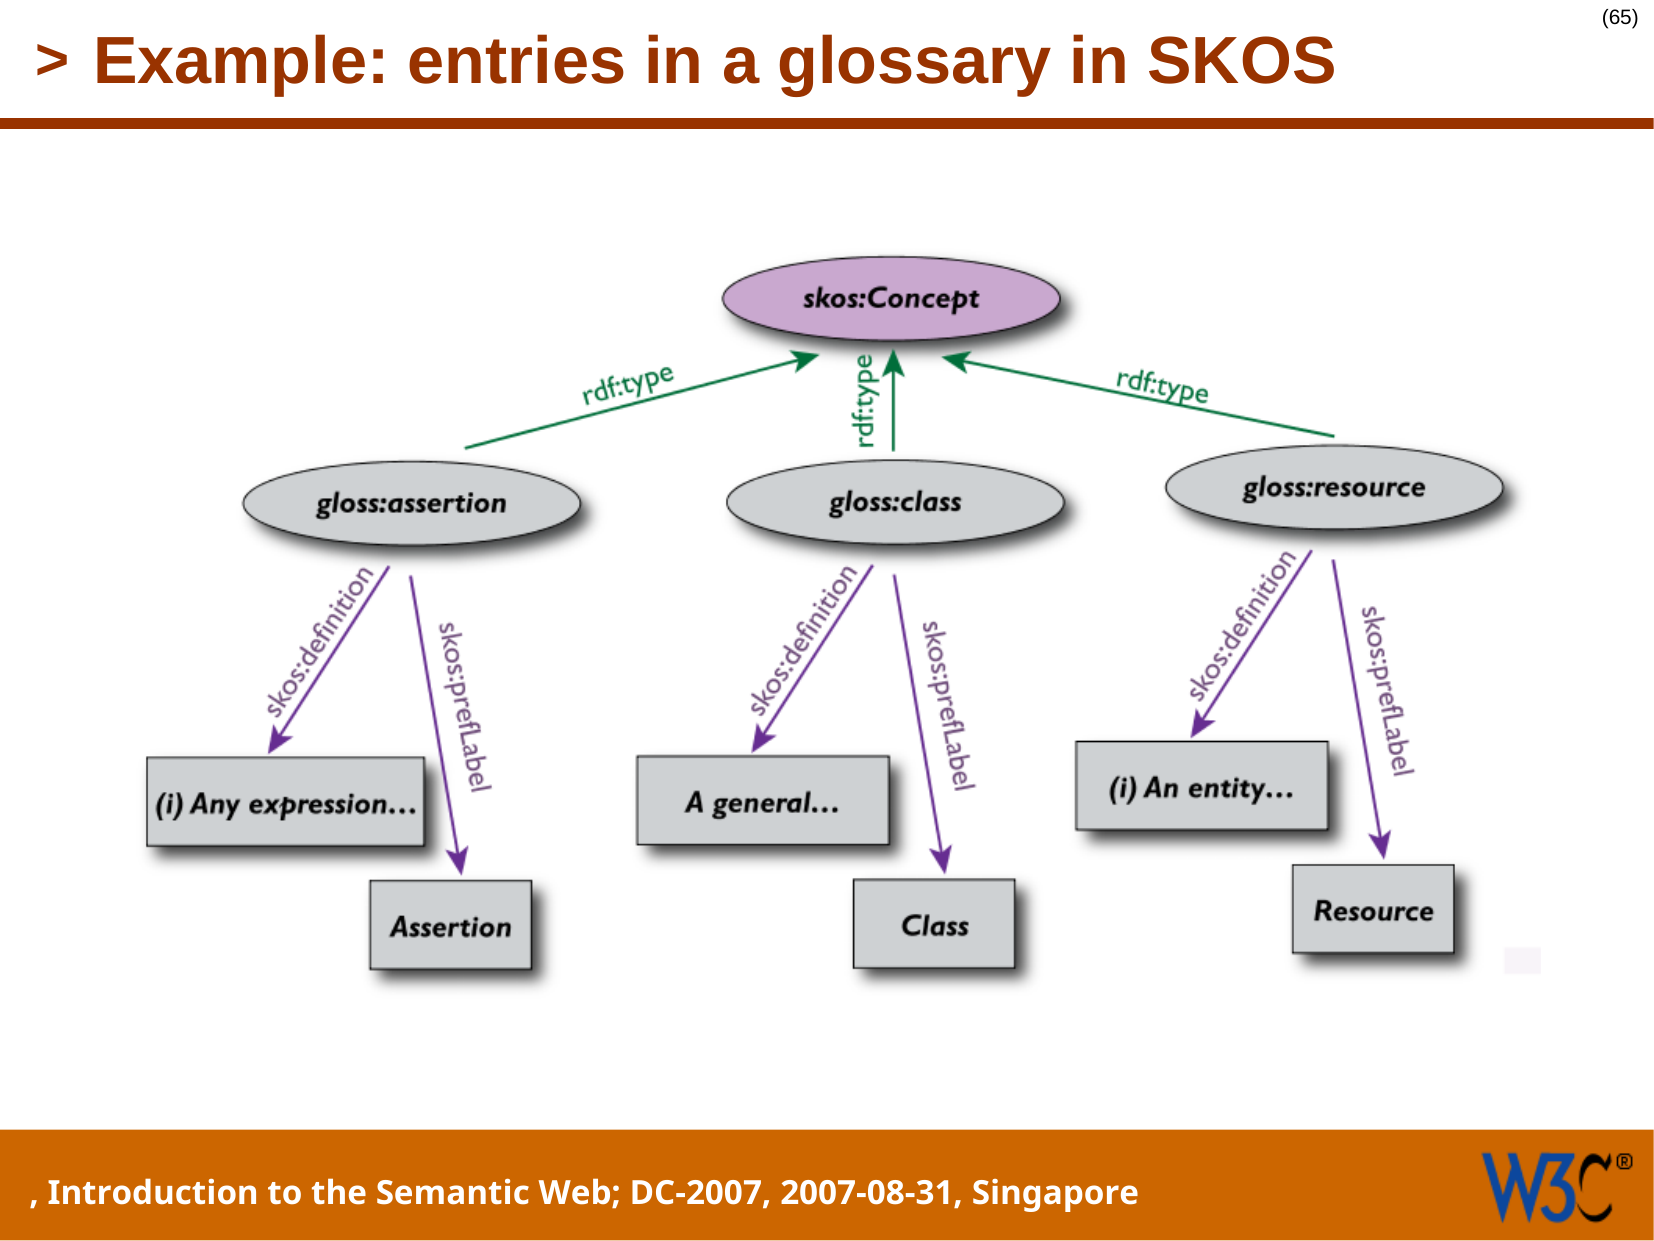

# Example: entries in a glossary in SKOS